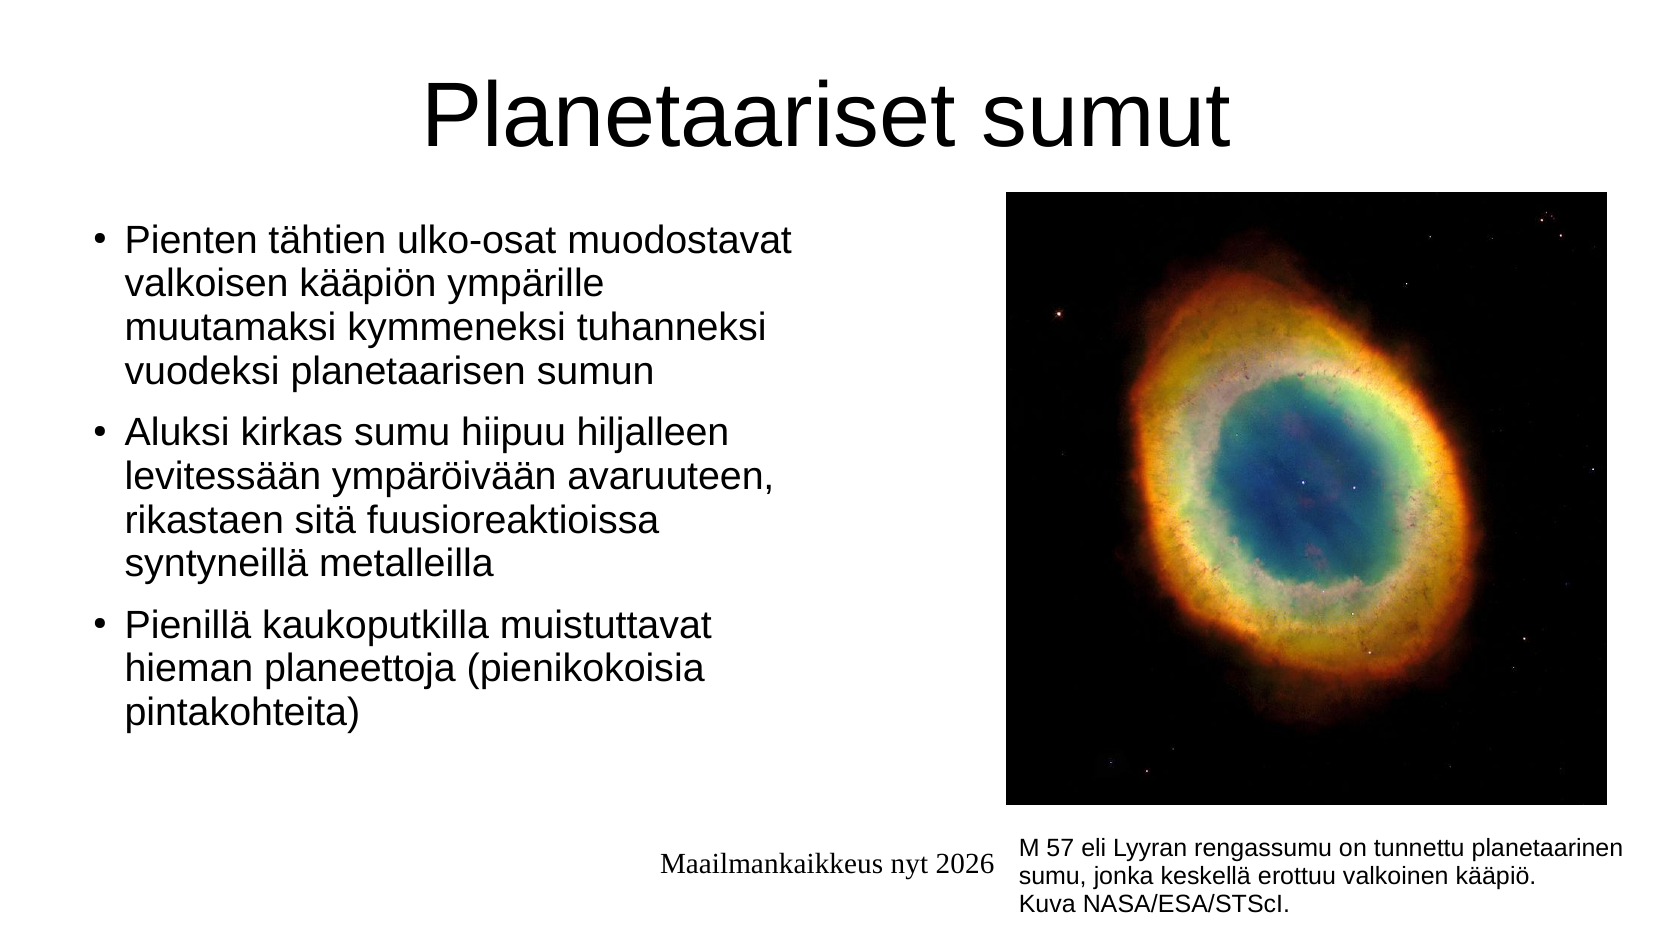

# Planetaariset sumut
Pienten tähtien ulko-osat muodostavat valkoisen kääpiön ympärille muutamaksi kymmeneksi tuhanneksi vuodeksi planetaarisen sumun
Aluksi kirkas sumu hiipuu hiljalleen levitessään ympäröivään avaruuteen, rikastaen sitä fuusioreaktioissa syntyneillä metalleilla
Pienillä kaukoputkilla muistuttavat hieman planeettoja (pienikokoisia pintakohteita)
M 57 eli Lyyran rengassumu on tunnettu planetaarinen sumu, jonka keskellä erottuu valkoinen kääpiö.
Kuva NASA/ESA/STScI.